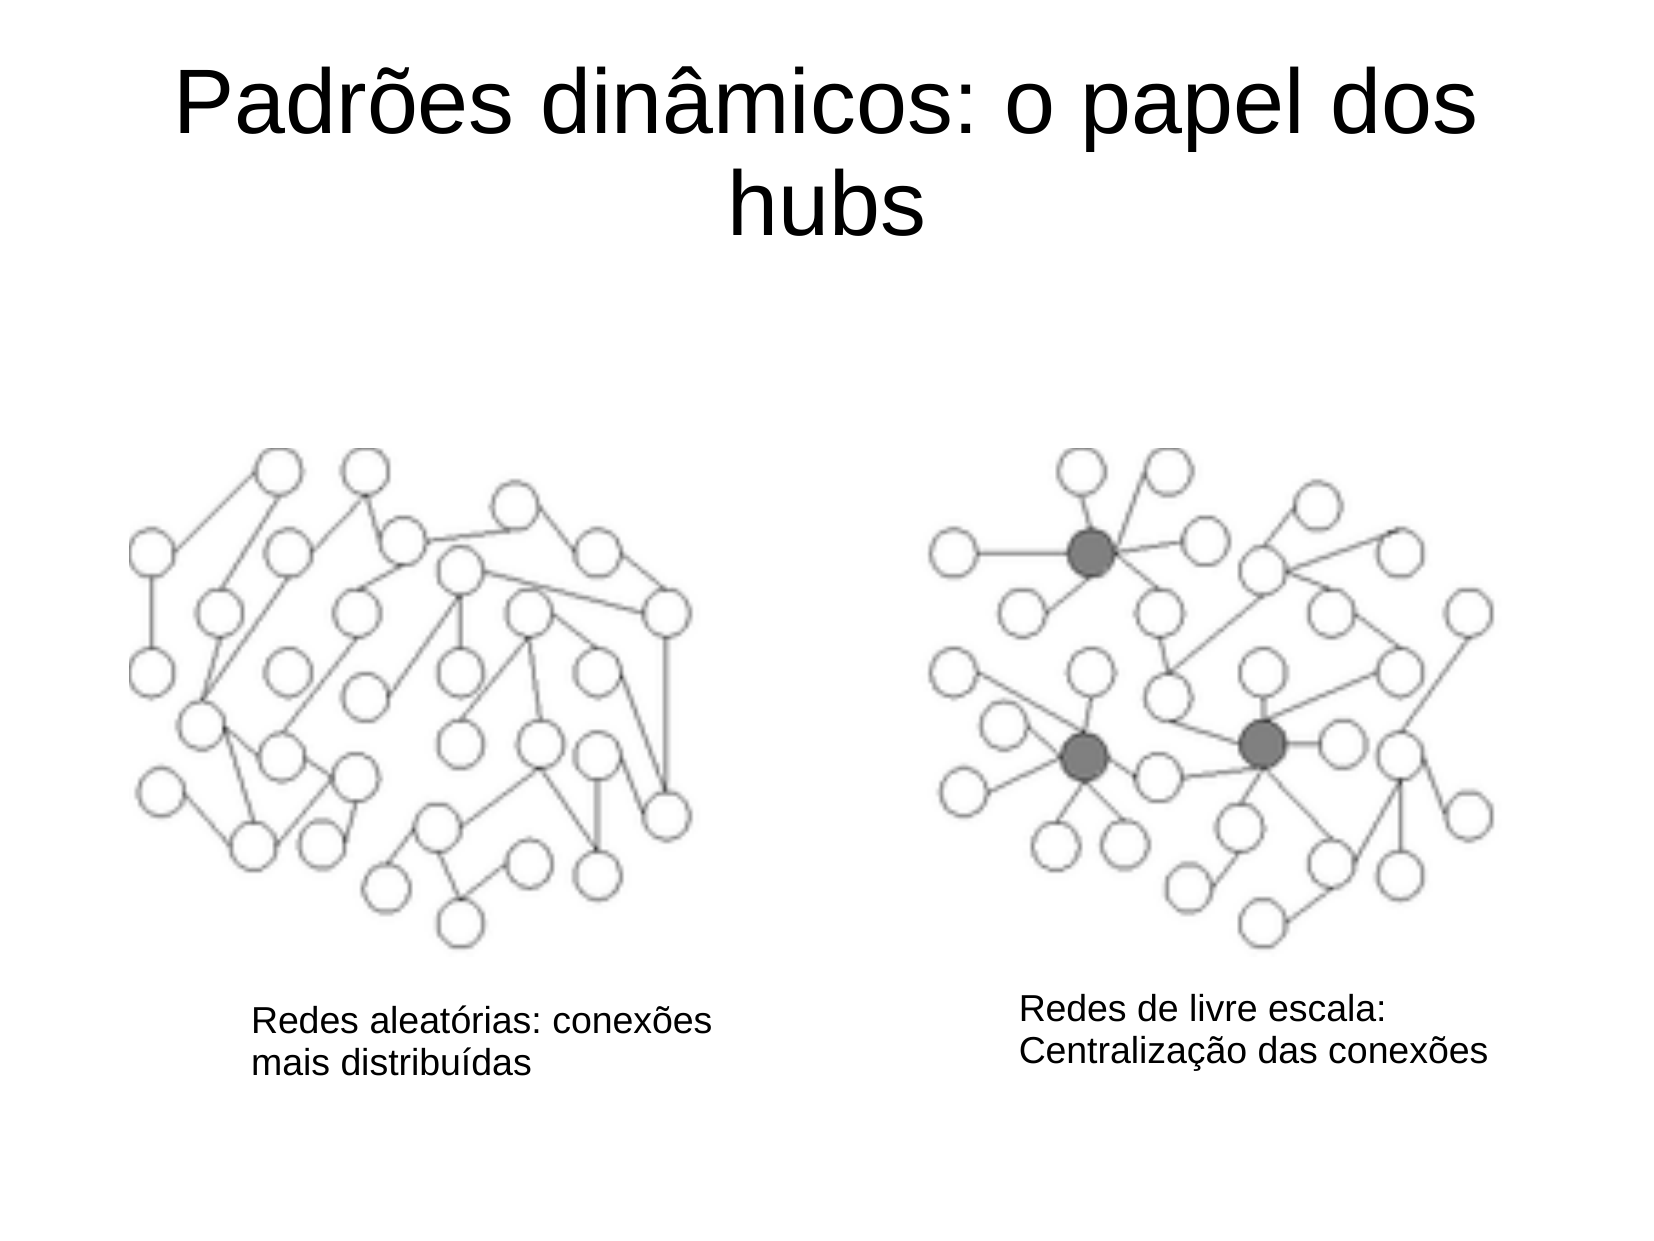

# Padrões dinâmicos: o papel dos hubs
Redes de livre escala:
Centralização das conexões
Redes aleatórias: conexões
mais distribuídas